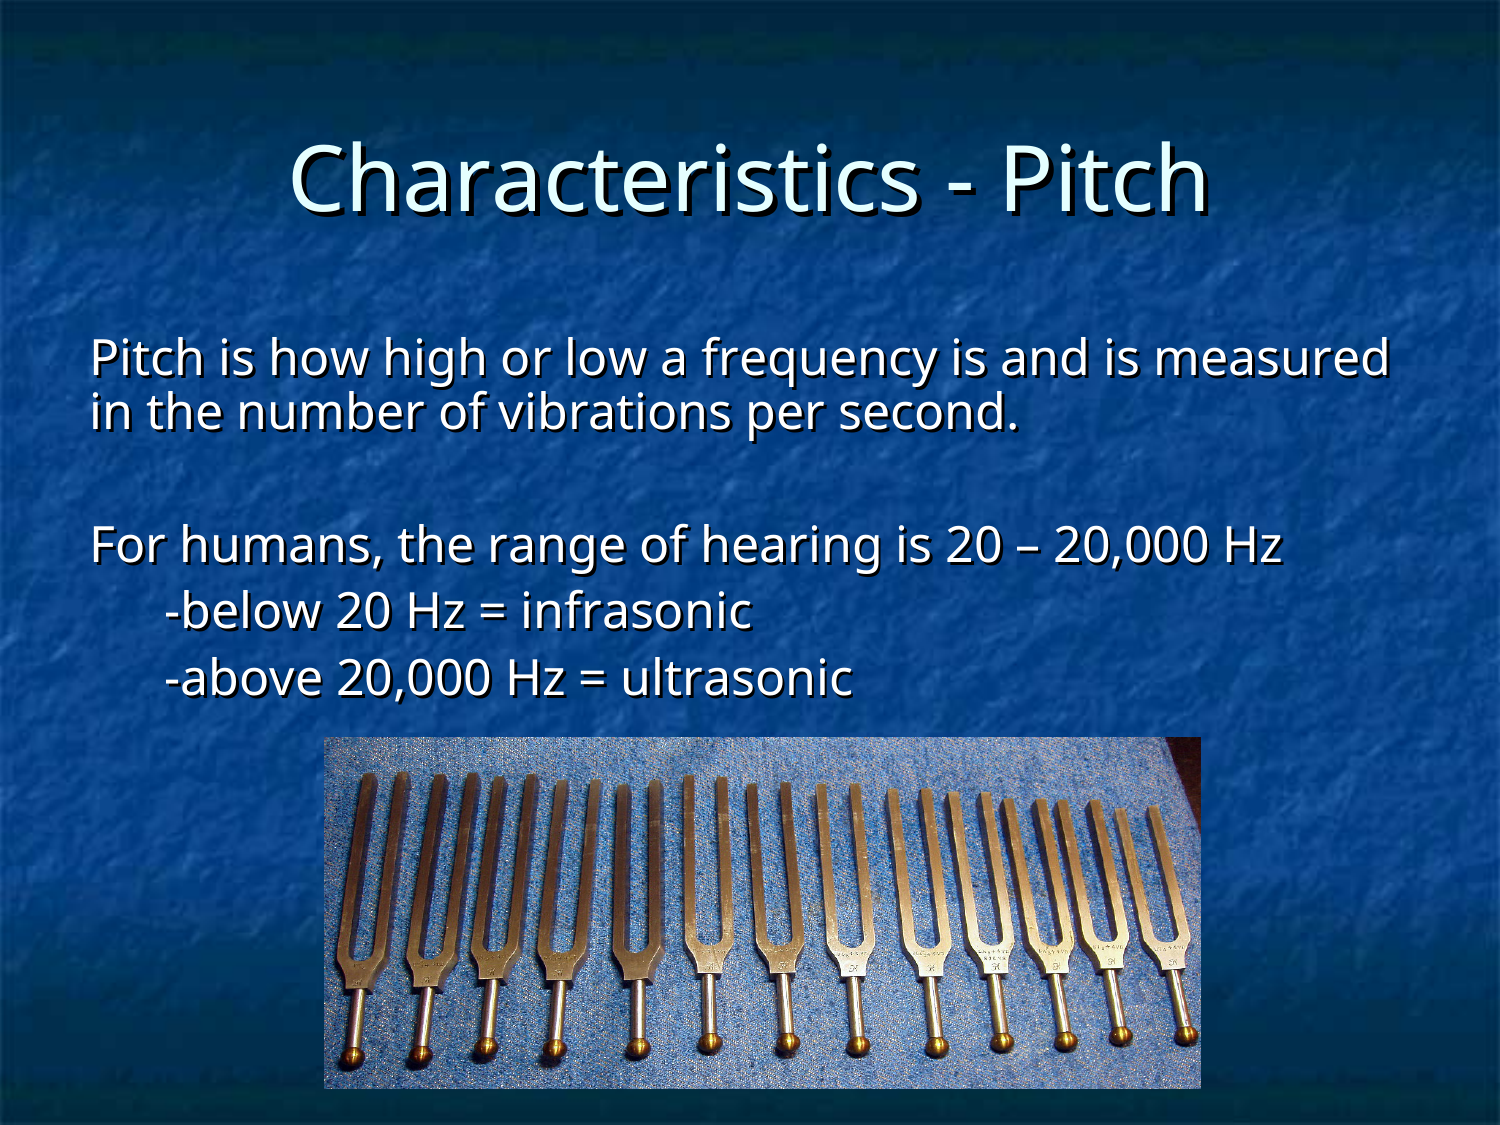

Characteristics - Pitch
Pitch is how high or low a frequency is and is measured in the number of vibrations per second.
For humans, the range of hearing is 20 – 20,000 Hz
	-below 20 Hz = infrasonic
	-above 20,000 Hz = ultrasonic